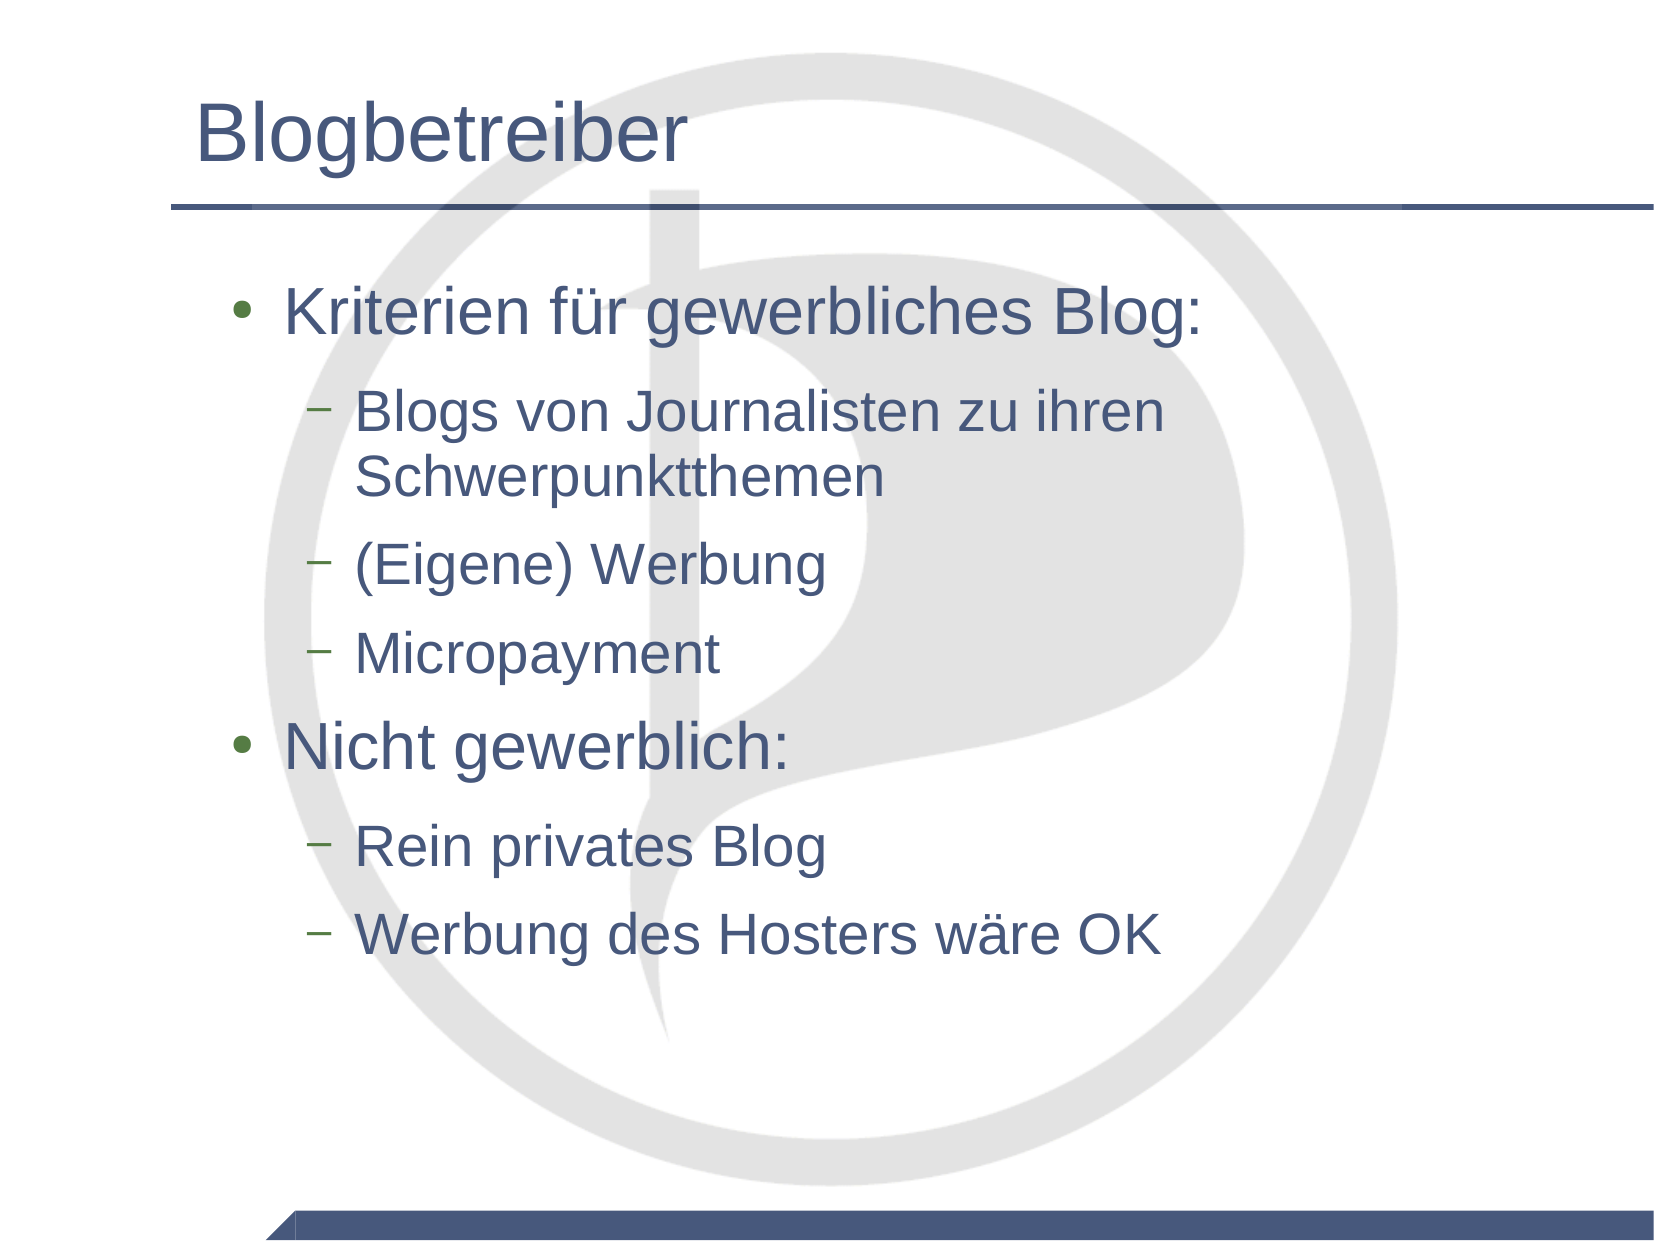

# Blogbetreiber
Kriterien für gewerbliches Blog:
Blogs von Journalisten zu ihren Schwerpunktthemen
(Eigene) Werbung
Micropayment
Nicht gewerblich:
Rein privates Blog
Werbung des Hosters wäre OK